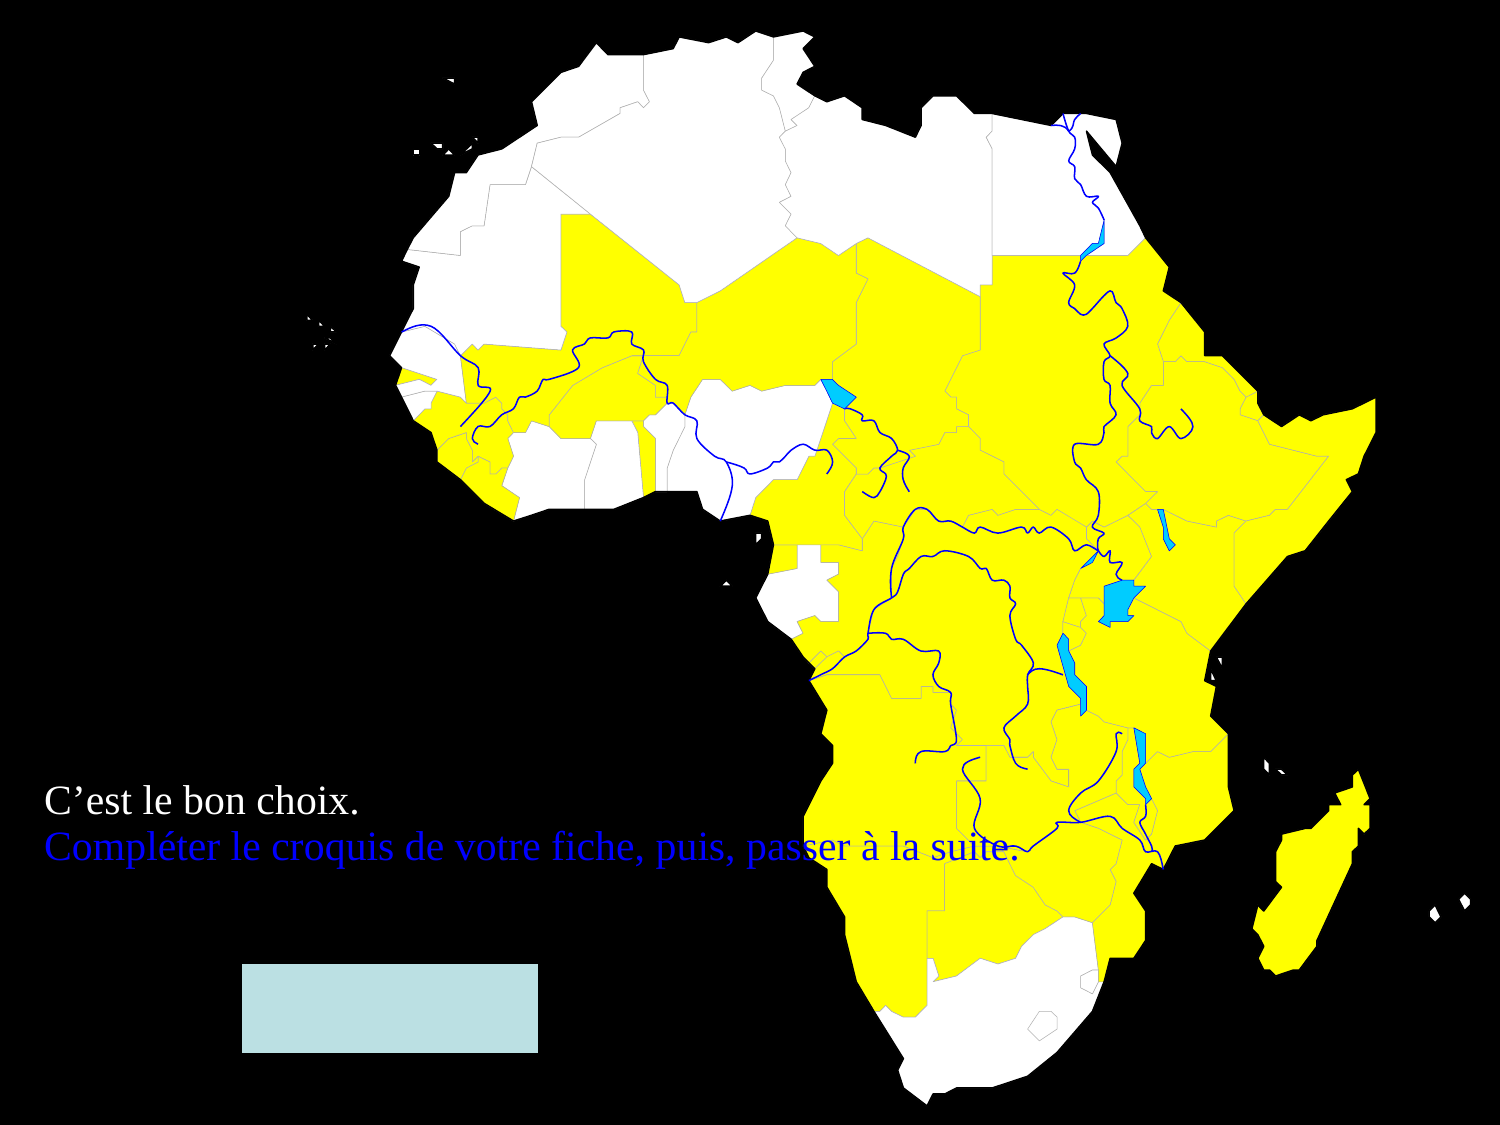

N
800 Km
C’est le bon choix.
Compléter le croquis de votre fiche, puis, passer à la suite.